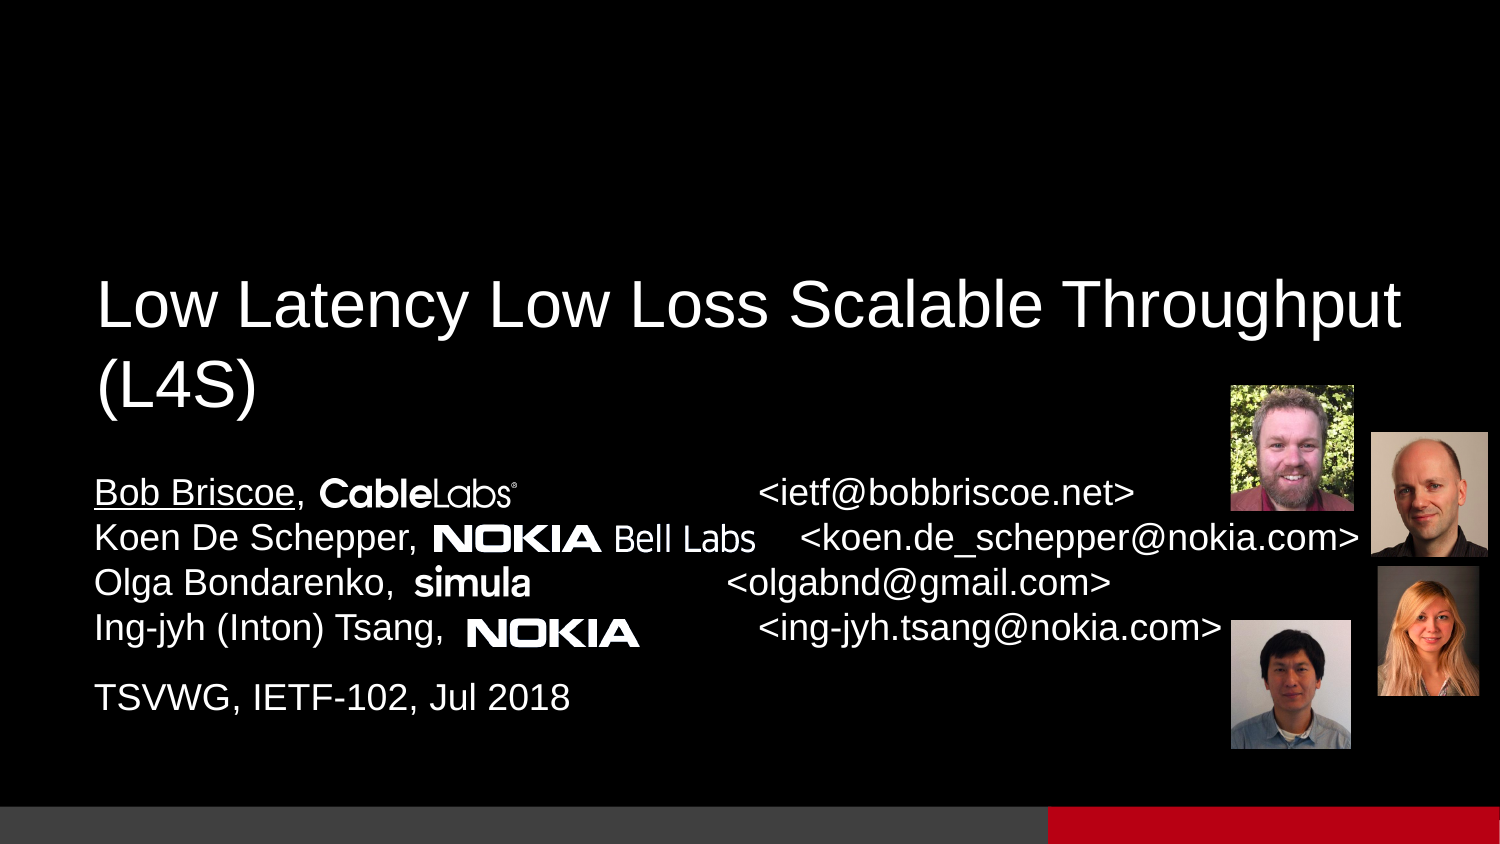

Low Latency Low Loss Scalable Throughput (L4S)
Bob Briscoe, CableLabs 				<ietf@bobbriscoe.net>
Koen De Schepper, 					 <koen.de_schepper@nokia.com>
Olga Bondarenko, simula			 <olgabnd@gmail.com>
Ing-jyh (Inton) Tsang,					<ing-jyh.tsang@nokia.com>
TSVWG, IETF-102, Jul 2018